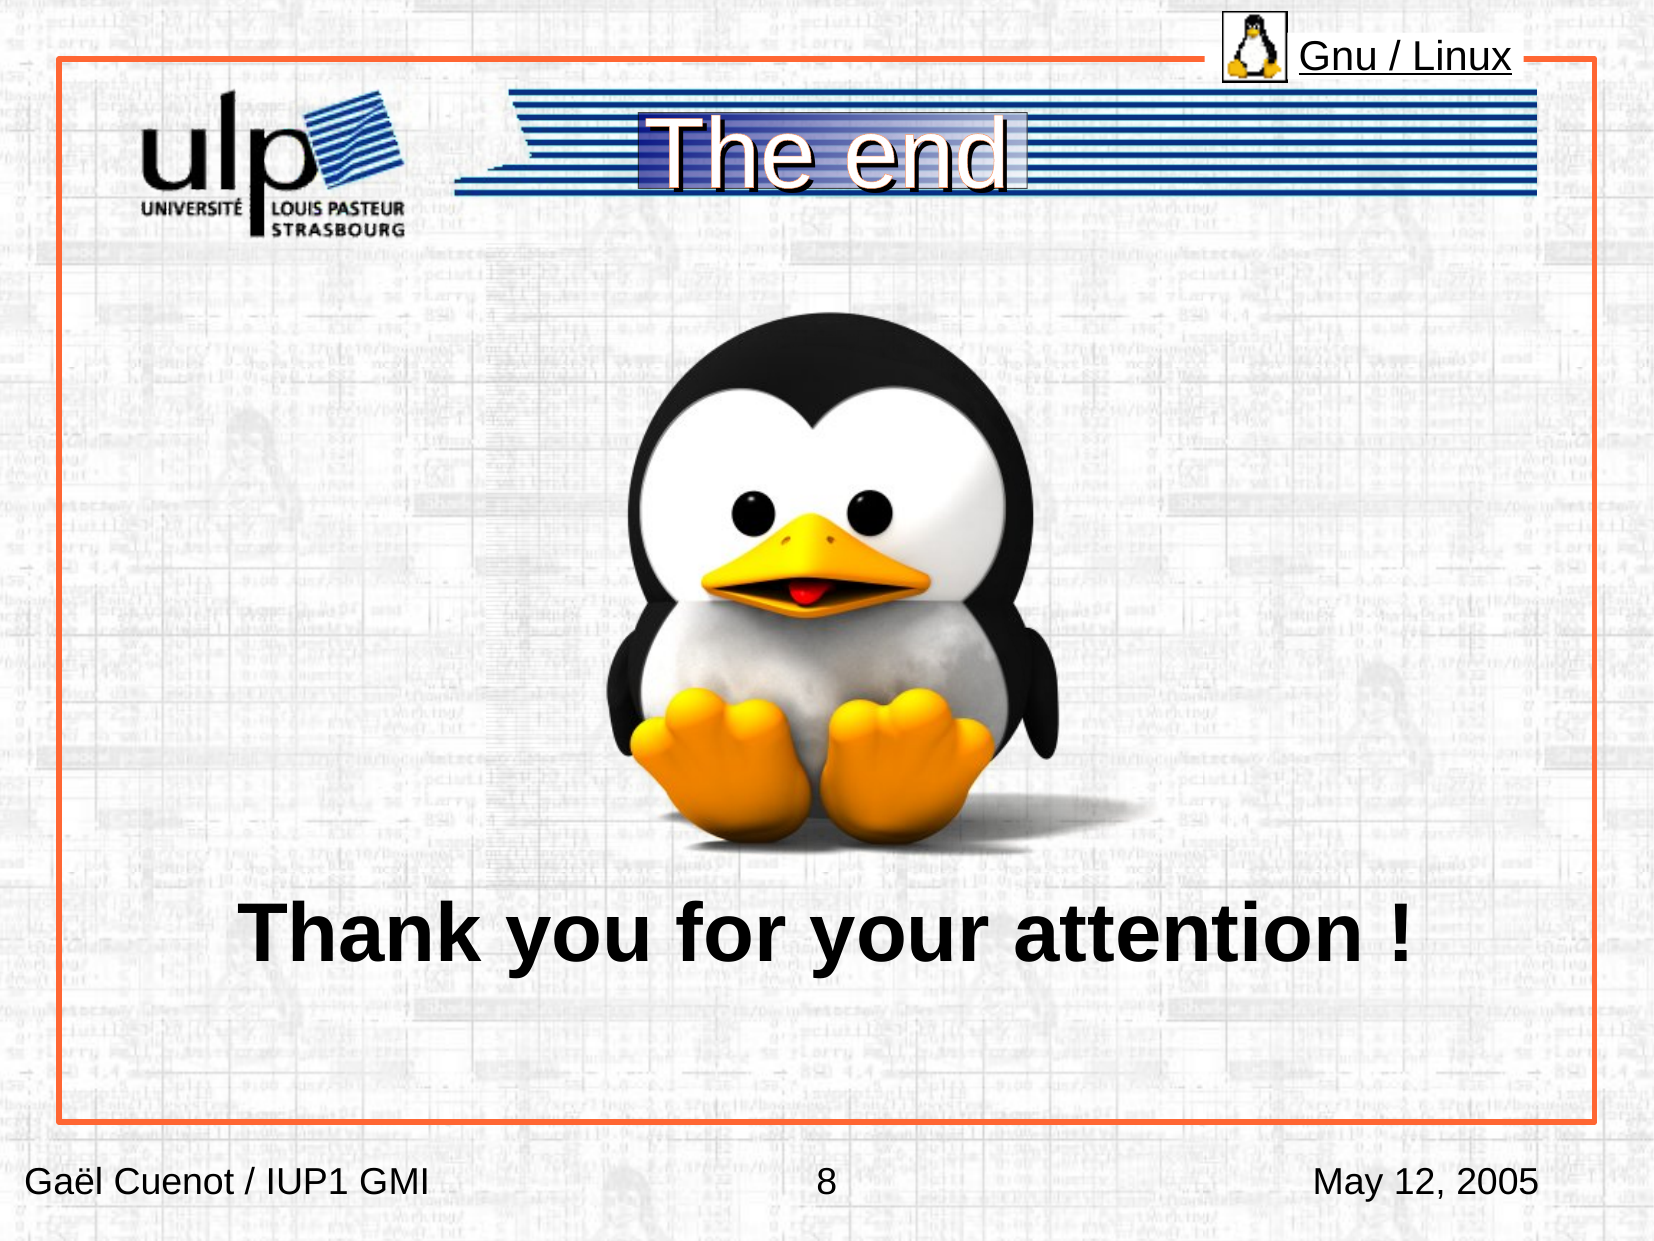

Gnu / Linux
# The end
Thank you for your attention !
Gaël Cuenot / IUP1 GMI
May 12, 2005